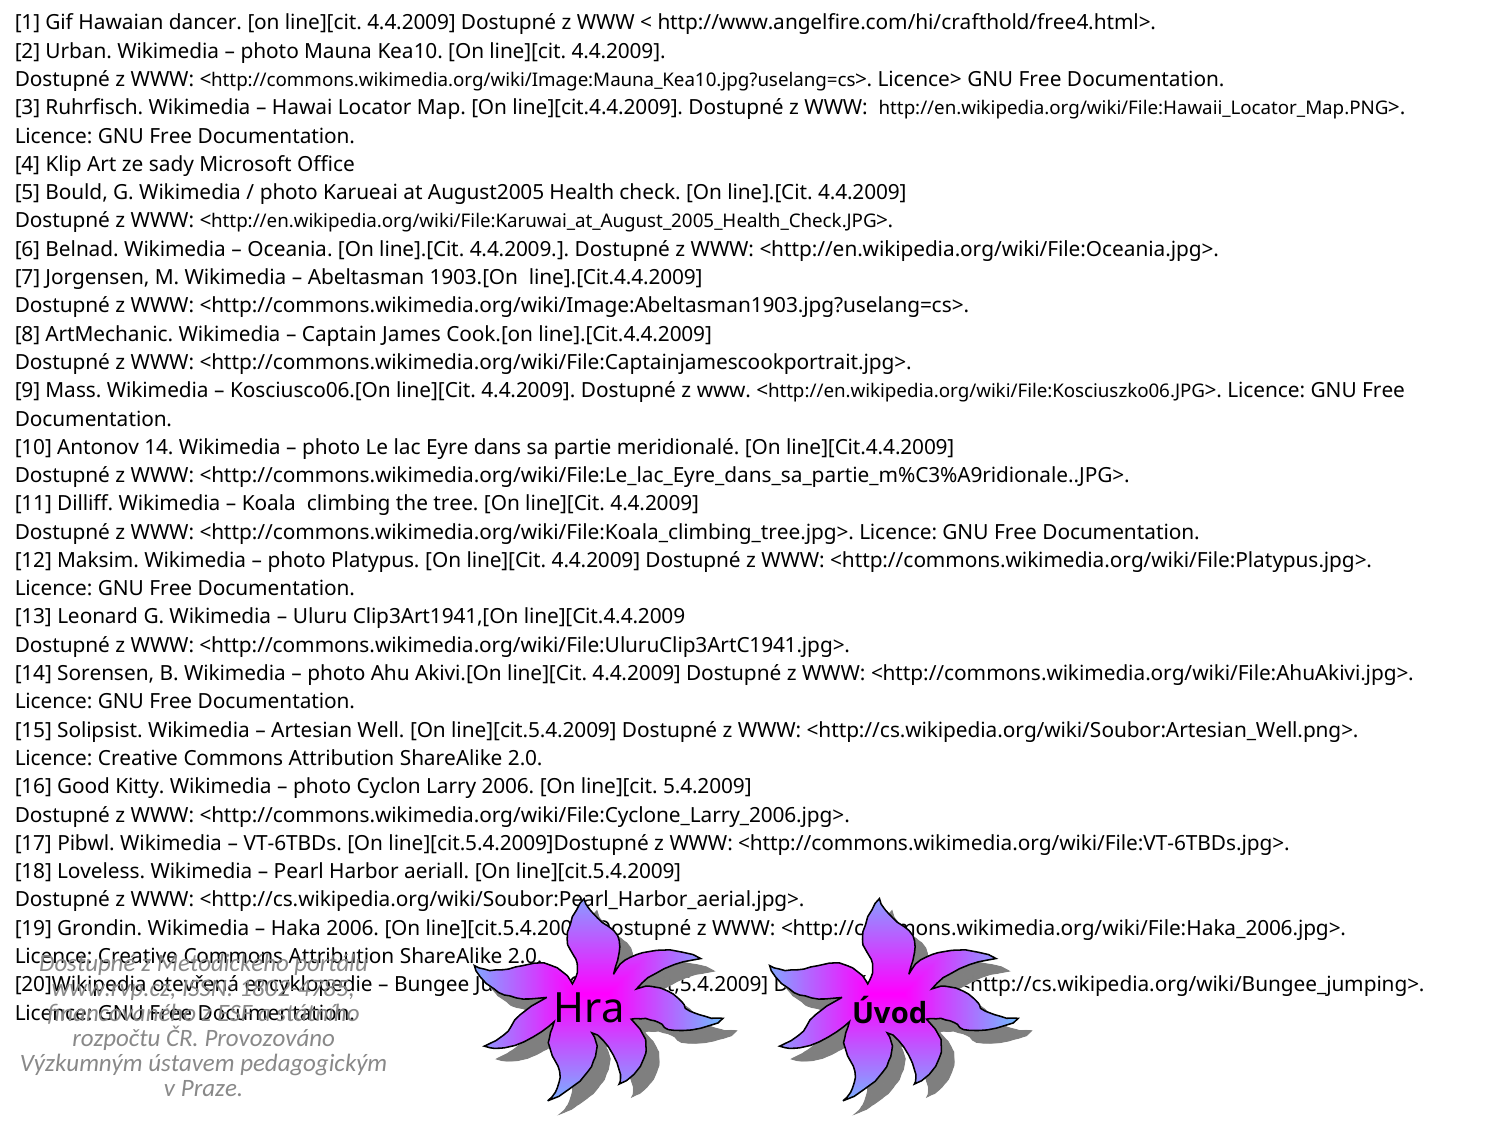

[1] Gif Hawaian dancer. [on line][cit. 4.4.2009] Dostupné z WWW < http://www.angelfire.com/hi/crafthold/free4.html>.
[2] Urban. Wikimedia – photo Mauna Kea10. [On line][cit. 4.4.2009].
Dostupné z WWW: <http://commons.wikimedia.org/wiki/Image:Mauna_Kea10.jpg?uselang=cs>. Licence> GNU Free Documentation.
[3] Ruhrfisch. Wikimedia – Hawai Locator Map. [On line][cit.4.4.2009]. Dostupné z WWW: http://en.wikipedia.org/wiki/File:Hawaii_Locator_Map.PNG>.
Licence: GNU Free Documentation.
[4] Klip Art ze sady Microsoft Office
[5] Bould, G. Wikimedia / photo Karueai at August2005 Health check. [On line].[Cit. 4.4.2009]
Dostupné z WWW: <http://en.wikipedia.org/wiki/File:Karuwai_at_August_2005_Health_Check.JPG>.
[6] Belnad. Wikimedia – Oceania. [On line].[Cit. 4.4.2009.]. Dostupné z WWW: <http://en.wikipedia.org/wiki/File:Oceania.jpg>.
[7] Jorgensen, M. Wikimedia – Abeltasman 1903.[On line].[Cit.4.4.2009]
Dostupné z WWW: <http://commons.wikimedia.org/wiki/Image:Abeltasman1903.jpg?uselang=cs>.
[8] ArtMechanic. Wikimedia – Captain James Cook.[on line].[Cit.4.4.2009]
Dostupné z WWW: <http://commons.wikimedia.org/wiki/File:Captainjamescookportrait.jpg>.
[9] Mass. Wikimedia – Kosciusco06.[On line][Cit. 4.4.2009]. Dostupné z www. <http://en.wikipedia.org/wiki/File:Kosciuszko06.JPG>. Licence: GNU Free
Documentation.
[10] Antonov 14. Wikimedia – photo Le lac Eyre dans sa partie meridionalé. [On line][Cit.4.4.2009]
Dostupné z WWW: <http://commons.wikimedia.org/wiki/File:Le_lac_Eyre_dans_sa_partie_m%C3%A9ridionale..JPG>.
[11] Dilliff. Wikimedia – Koala climbing the tree. [On line][Cit. 4.4.2009]
Dostupné z WWW: <http://commons.wikimedia.org/wiki/File:Koala_climbing_tree.jpg>. Licence: GNU Free Documentation.
[12] Maksim. Wikimedia – photo Platypus. [On line][Cit. 4.4.2009] Dostupné z WWW: <http://commons.wikimedia.org/wiki/File:Platypus.jpg>.
Licence: GNU Free Documentation.
[13] Leonard G. Wikimedia – Uluru Clip3Art1941,[On line][Cit.4.4.2009
Dostupné z WWW: <http://commons.wikimedia.org/wiki/File:UluruClip3ArtC1941.jpg>.
[14] Sorensen, B. Wikimedia – photo Ahu Akivi.[On line][Cit. 4.4.2009] Dostupné z WWW: <http://commons.wikimedia.org/wiki/File:AhuAkivi.jpg>.
Licence: GNU Free Documentation.
[15] Solipsist. Wikimedia – Artesian Well. [On line][cit.5.4.2009] Dostupné z WWW: <http://cs.wikipedia.org/wiki/Soubor:Artesian_Well.png>.
Licence: Creative Commons Attribution ShareAlike 2.0.
[16] Good Kitty. Wikimedia – photo Cyclon Larry 2006. [On line][cit. 5.4.2009]
Dostupné z WWW: <http://commons.wikimedia.org/wiki/File:Cyclone_Larry_2006.jpg>.
[17] Pibwl. Wikimedia – VT-6TBDs. [On line][cit.5.4.2009]Dostupné z WWW: <http://commons.wikimedia.org/wiki/File:VT-6TBDs.jpg>.
[18] Loveless. Wikimedia – Pearl Harbor aeriall. [On line][cit.5.4.2009]
Dostupné z WWW: <http://cs.wikipedia.org/wiki/Soubor:Pearl_Harbor_aerial.jpg>.
[19] Grondin. Wikimedia – Haka 2006. [On line][cit.5.4.2009] Dostupné z WWW: <http://commons.wikimedia.org/wiki/File:Haka_2006.jpg>.
Licence: Creative Commons Attribution ShareAlike 2.0.
[20]Wikipedia otevřená encyklopedie – Bungee Jumping.[On line][cit,5.4.2009] Dostupné z WWW: <http://cs.wikipedia.org/wiki/Bungee_jumping>.
Licence: GNU Free Documentation.
Dostupné z Metodického portálu www.rvp.cz, ISSN: 1802-4785, financovaného z ESF a státního rozpočtu ČR. Provozováno Výzkumným ústavem pedagogickým v Praze.
Hra
Úvod